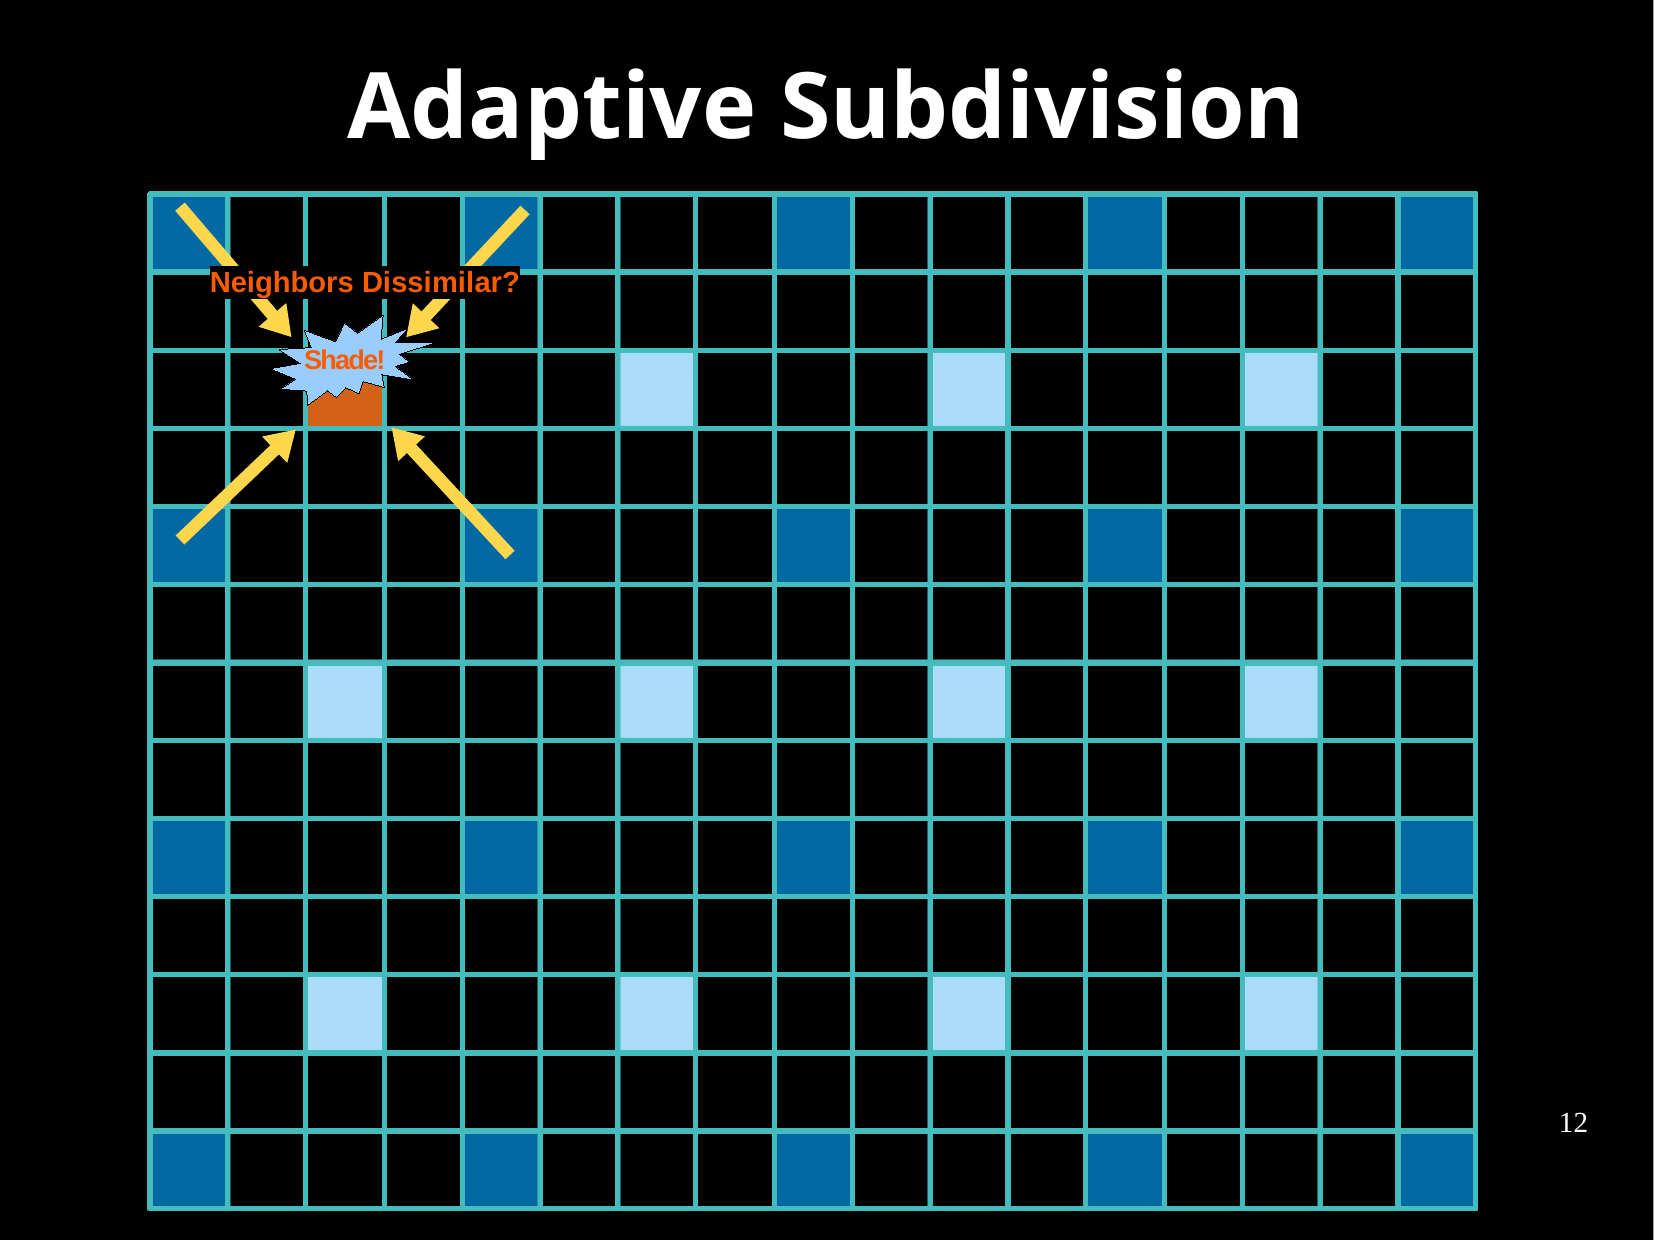

# Adaptive Subdivision
Neighbors Dissimilar?
Shade!
Shade!
12